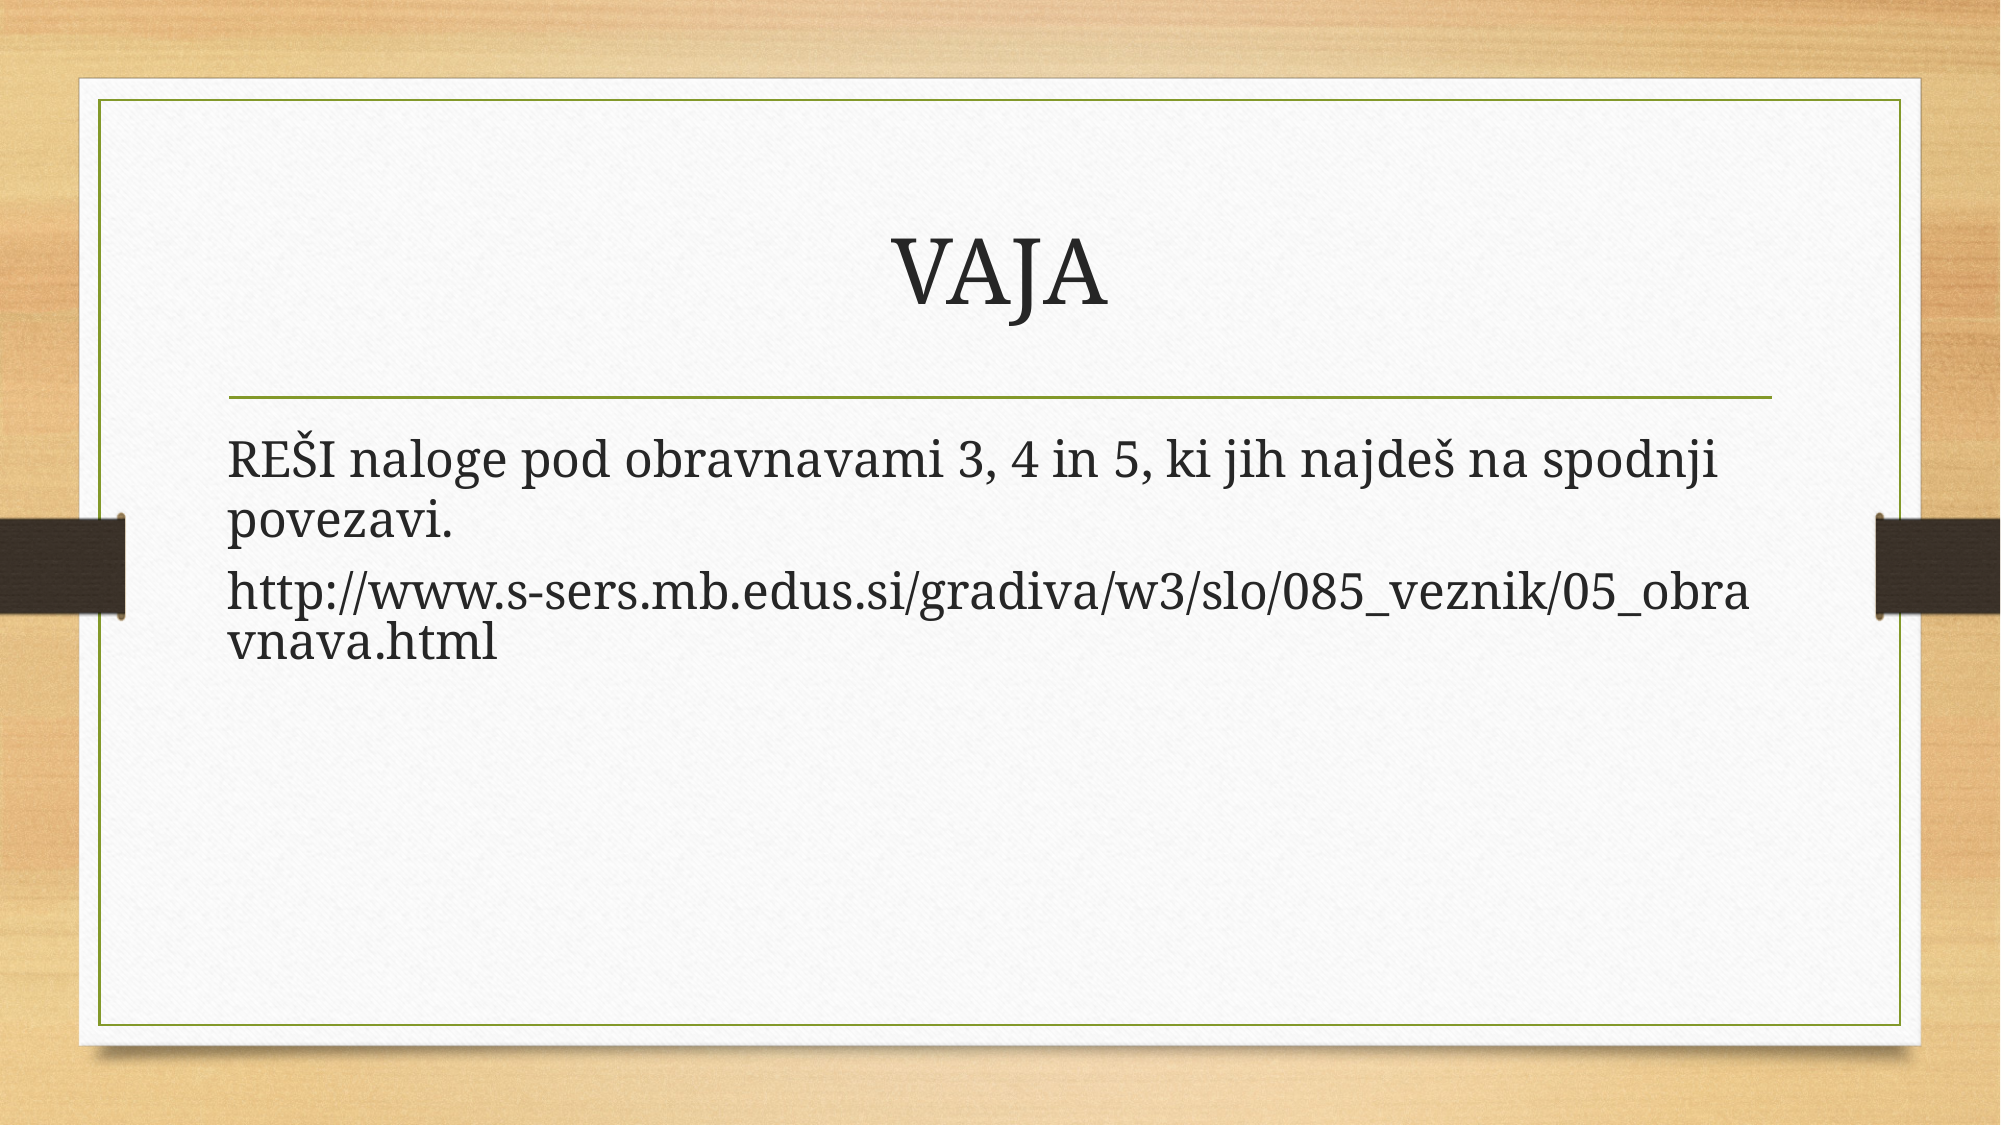

# VAJA
REŠI naloge pod obravnavami 3, 4 in 5, ki jih najdeš na spodnji povezavi.
http://www.s-sers.mb.edus.si/gradiva/w3/slo/085_veznik/05_obravnava.html